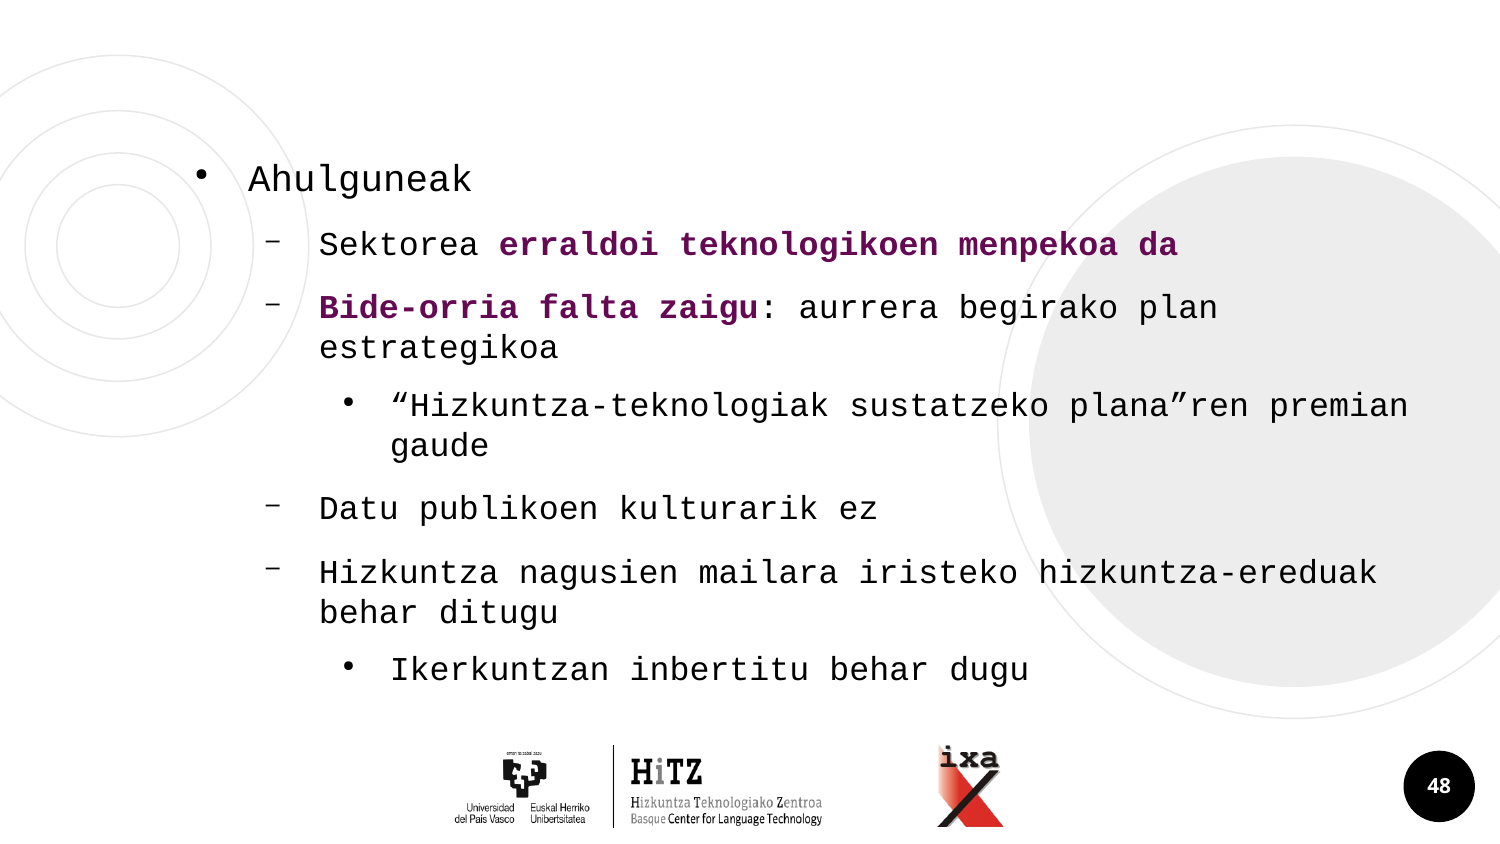

# Ahulguneak
Sektorea erraldoi teknologikoen menpekoa da
Bide-orria falta zaigu: aurrera begirako plan estrategikoa
“Hizkuntza-teknologiak sustatzeko plana”ren premian gaude
Datu publikoen kulturarik ez
Hizkuntza nagusien mailara iristeko hizkuntza-ereduak behar ditugu
Ikerkuntzan inbertitu behar dugu